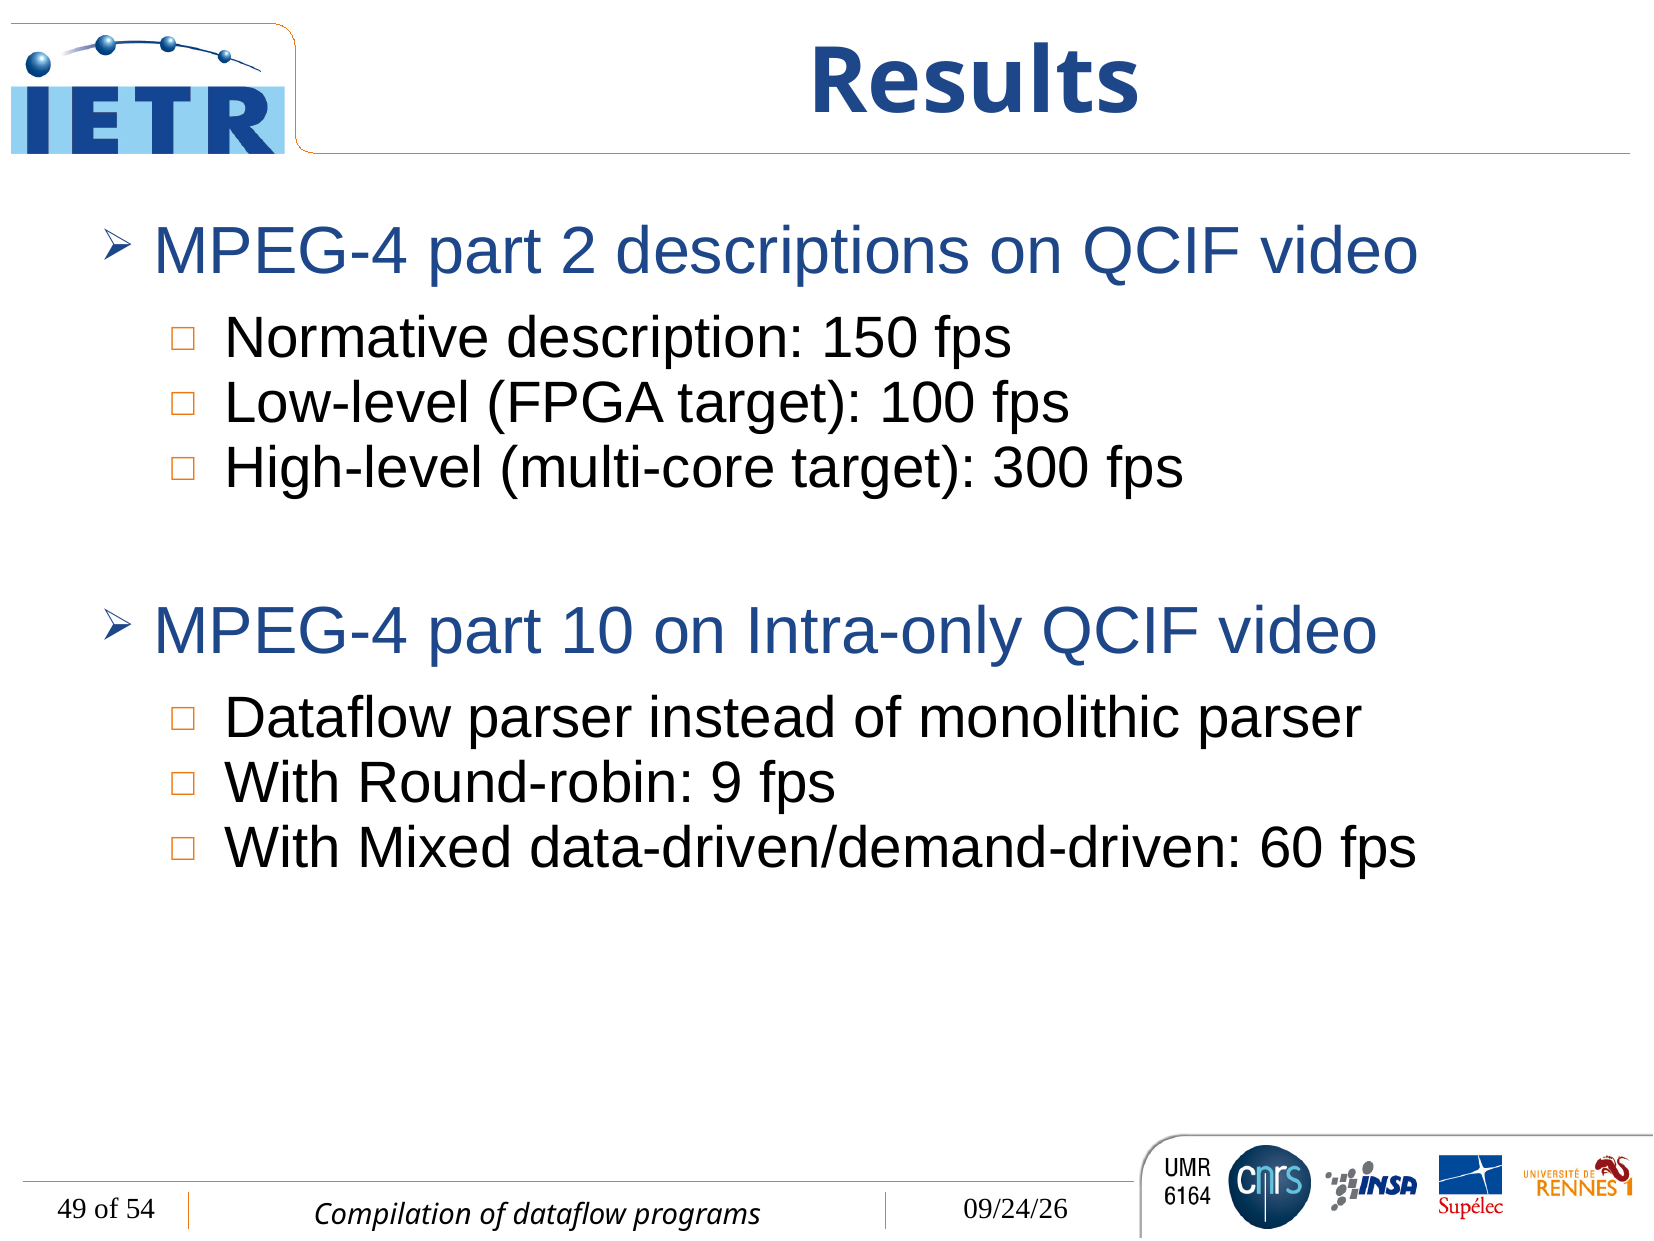

# Results
MPEG-4 part 2 descriptions on QCIF video
Normative description: 150 fps
Low-level (FPGA target): 100 fps
High-level (multi-core target): 300 fps
MPEG-4 part 10 on Intra-only QCIF video
Dataflow parser instead of monolithic parser
With Round-robin: 9 fps
With Mixed data-driven/demand-driven: 60 fps
49
Compilation of dataflow programs